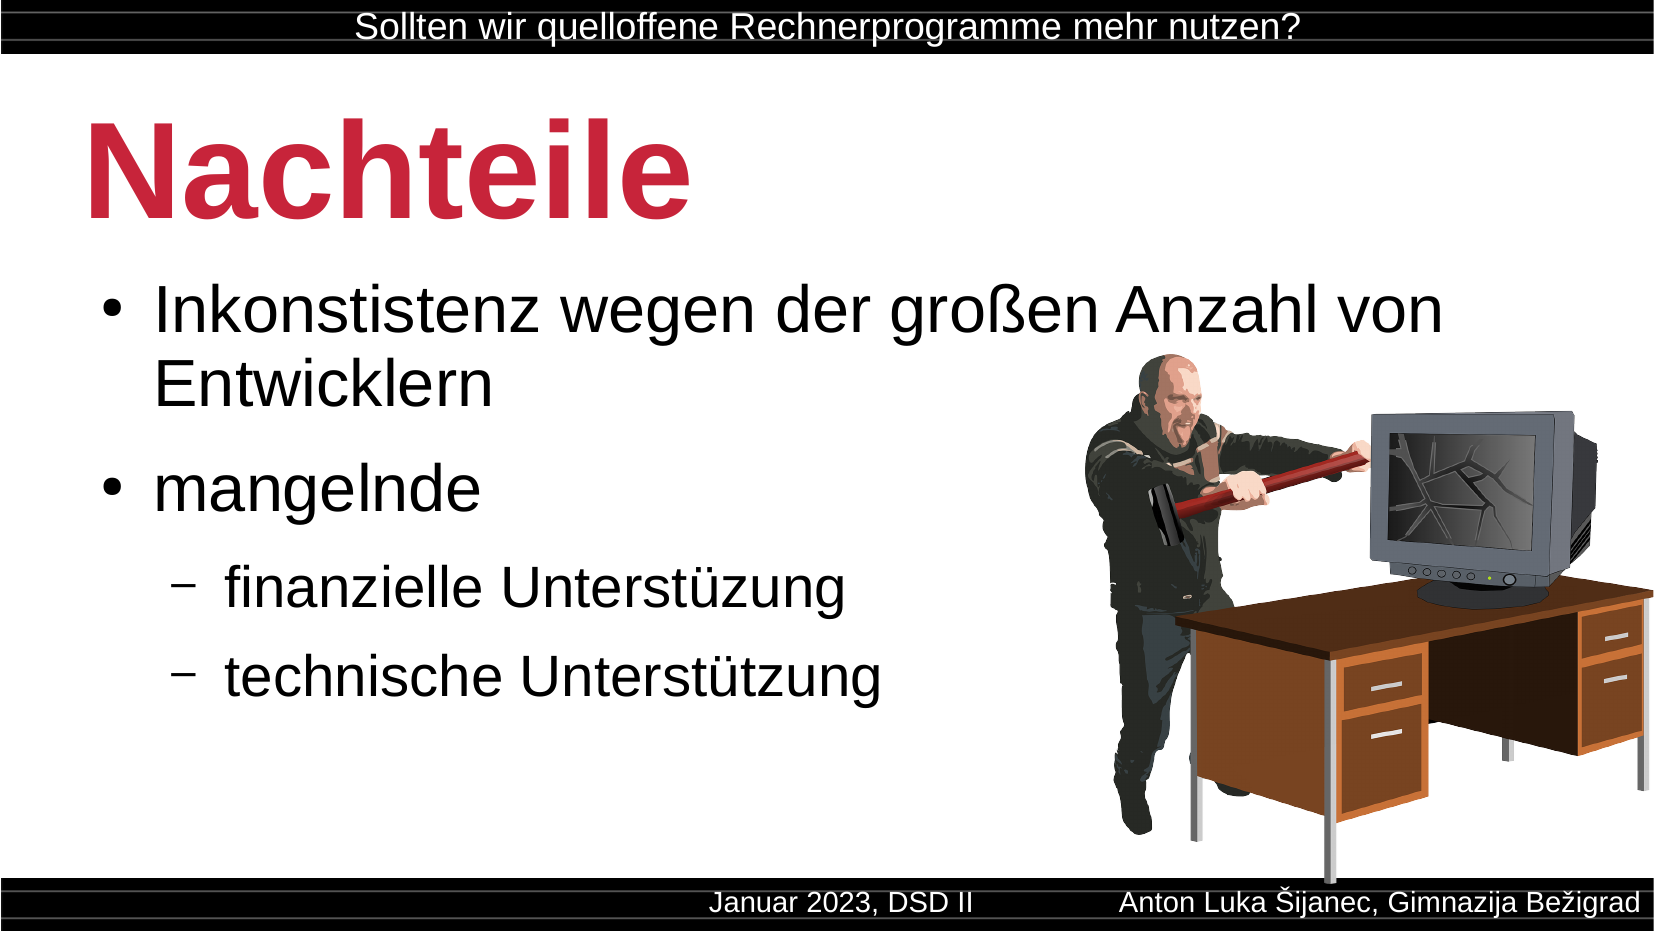

# Nachteile
Inkonstistenz wegen der großen Anzahl von Entwicklern
mangelnde
finanzielle Unterstüzung
technische Unterstützung